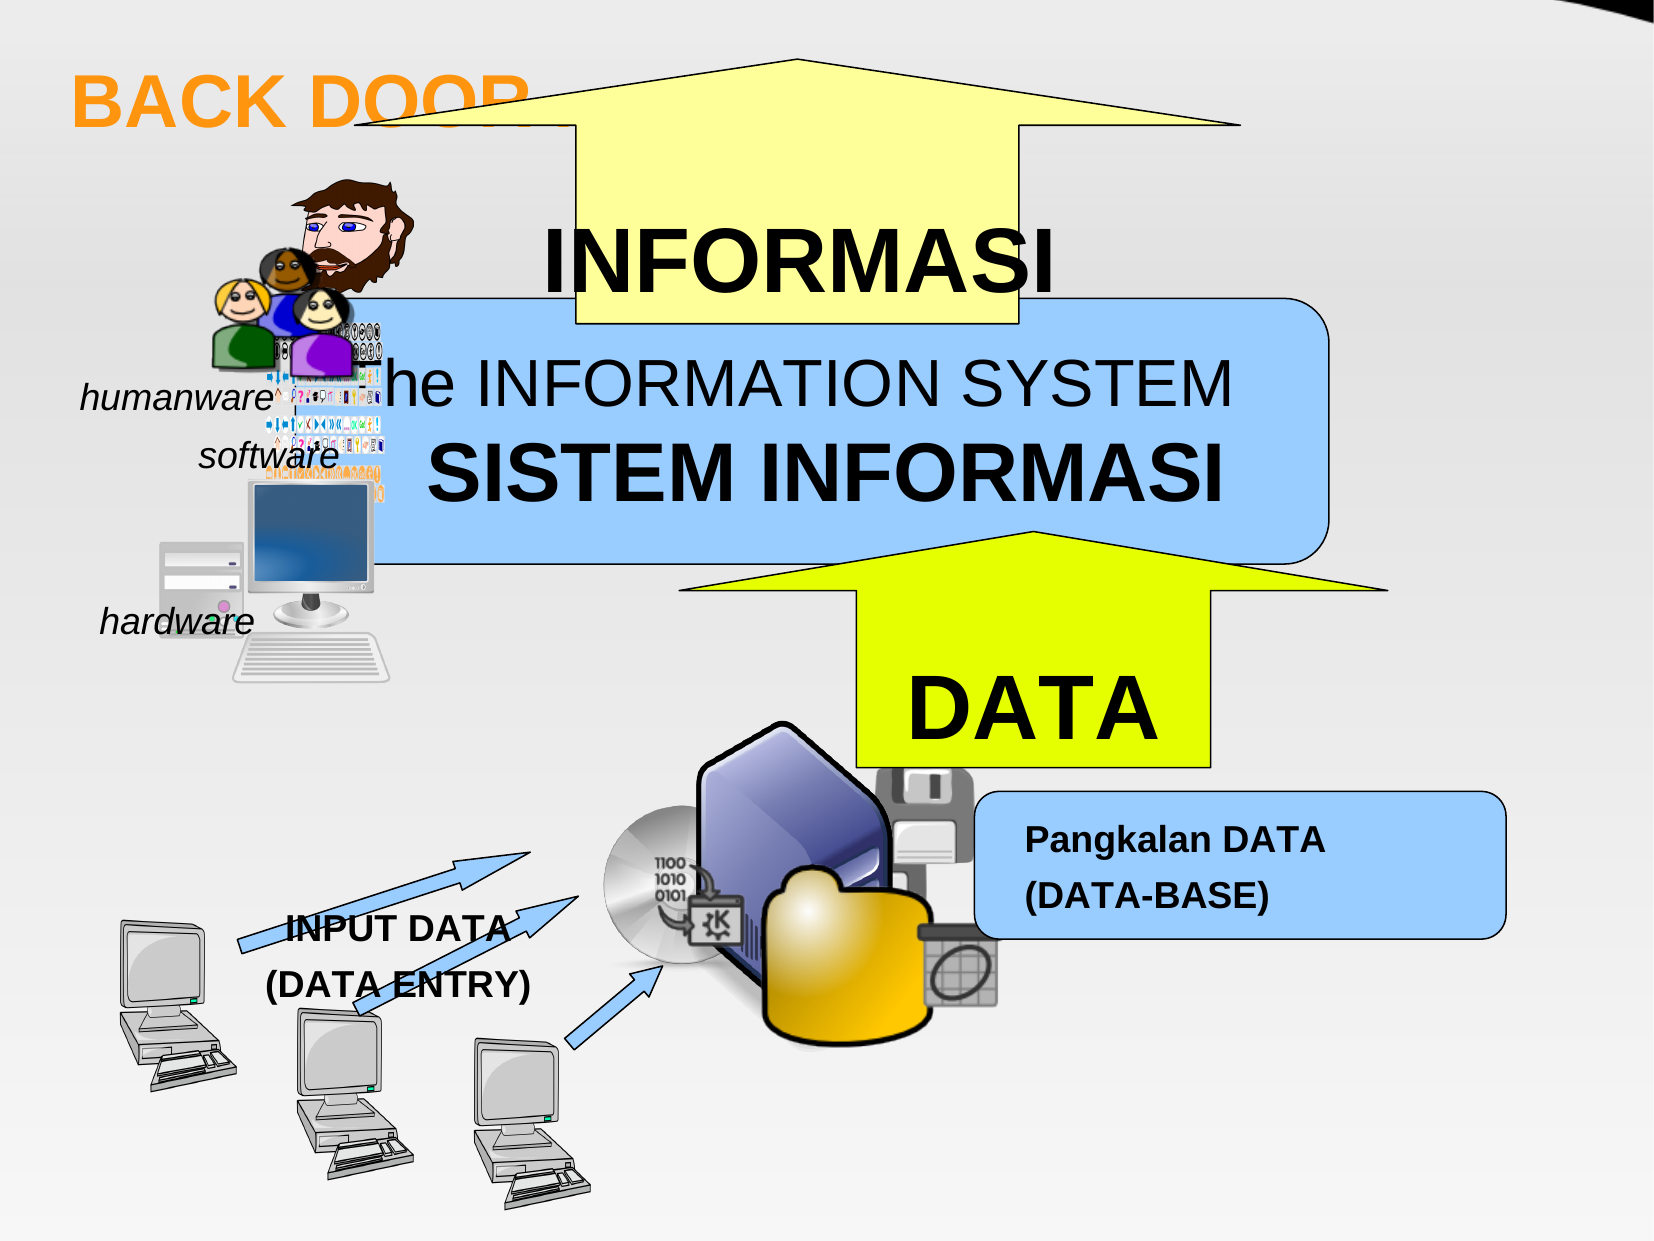

BACK DOOR ..............!
INFORMASI
# The INFORMATION SYSTEM
humanware
SISTEM INFORMASI
software
hardware
DATA
Pangkalan DATA
(DATA-BASE)‏
INPUT DATA
(DATA ENTRY)‏